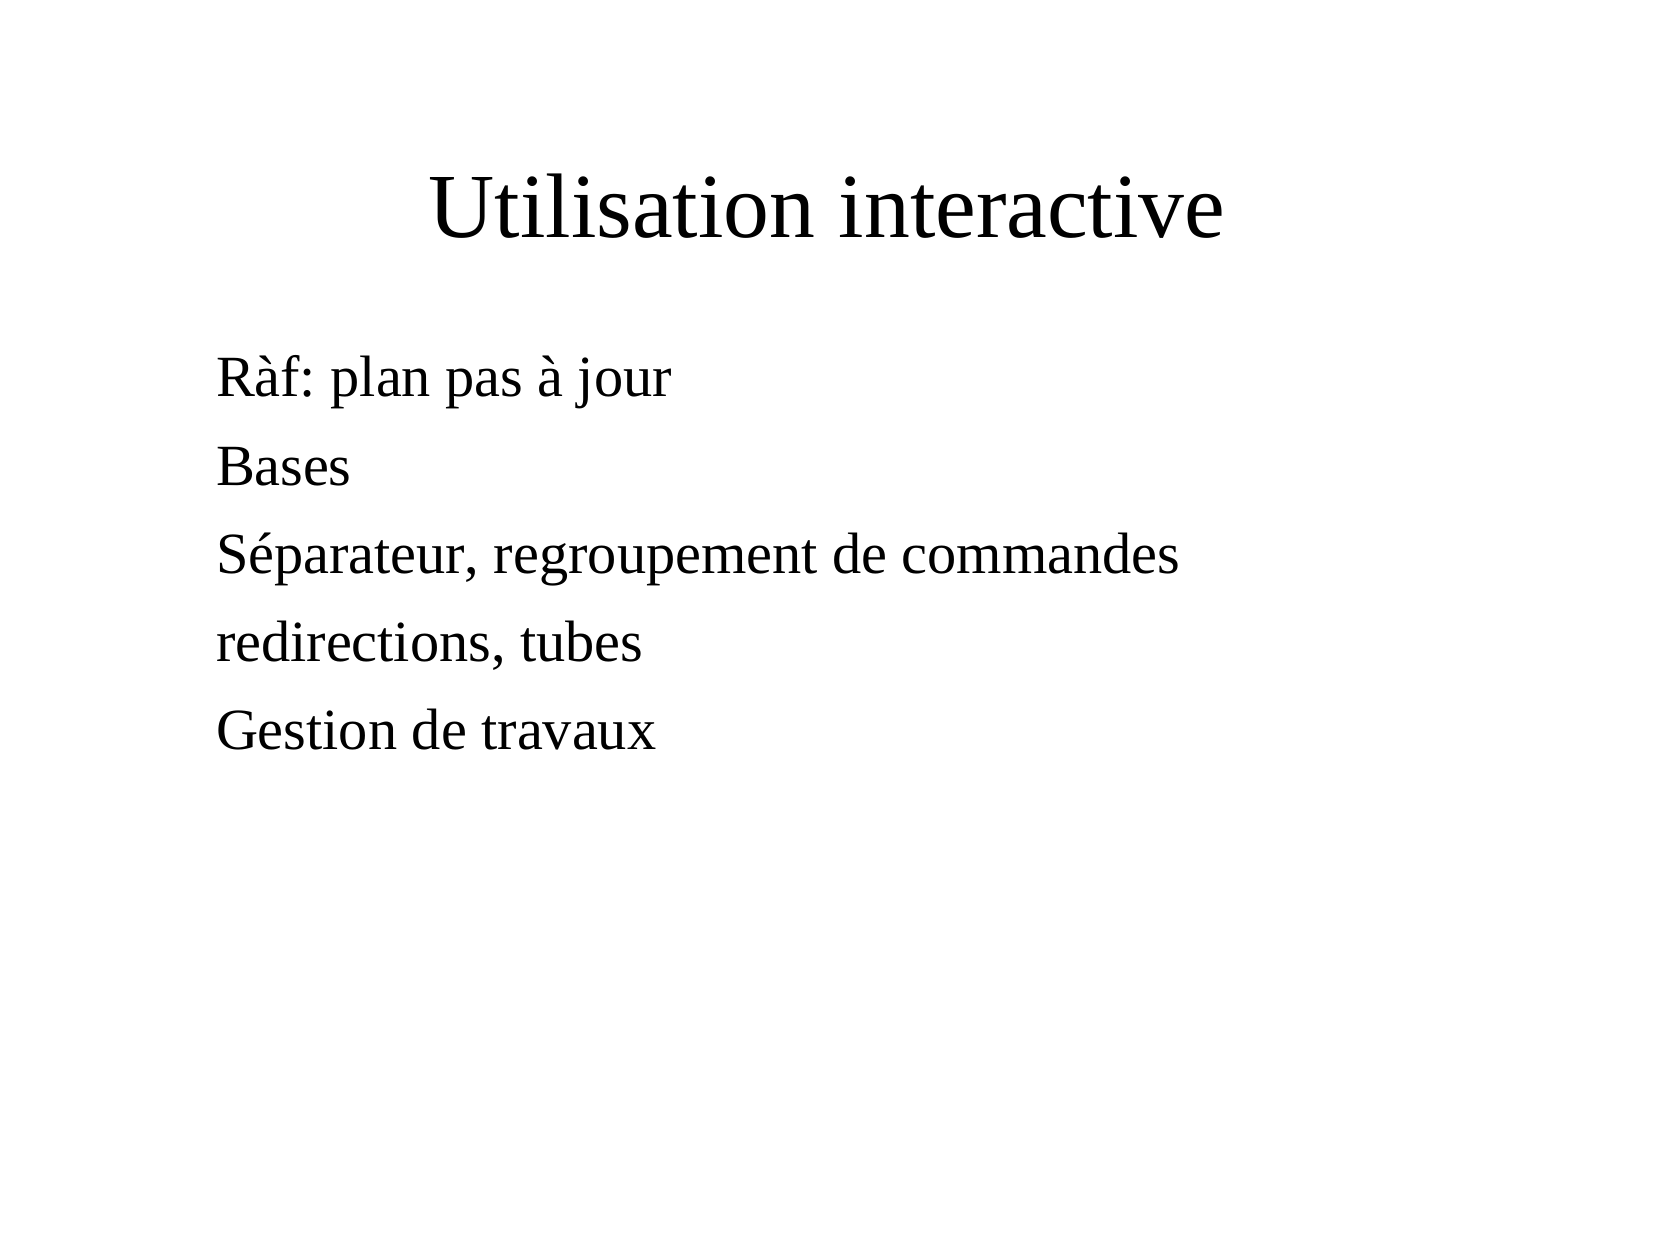

# Utilisation interactive
Ràf: plan pas à jour
Bases
Séparateur, regroupement de commandes
redirections, tubes
Gestion de travaux